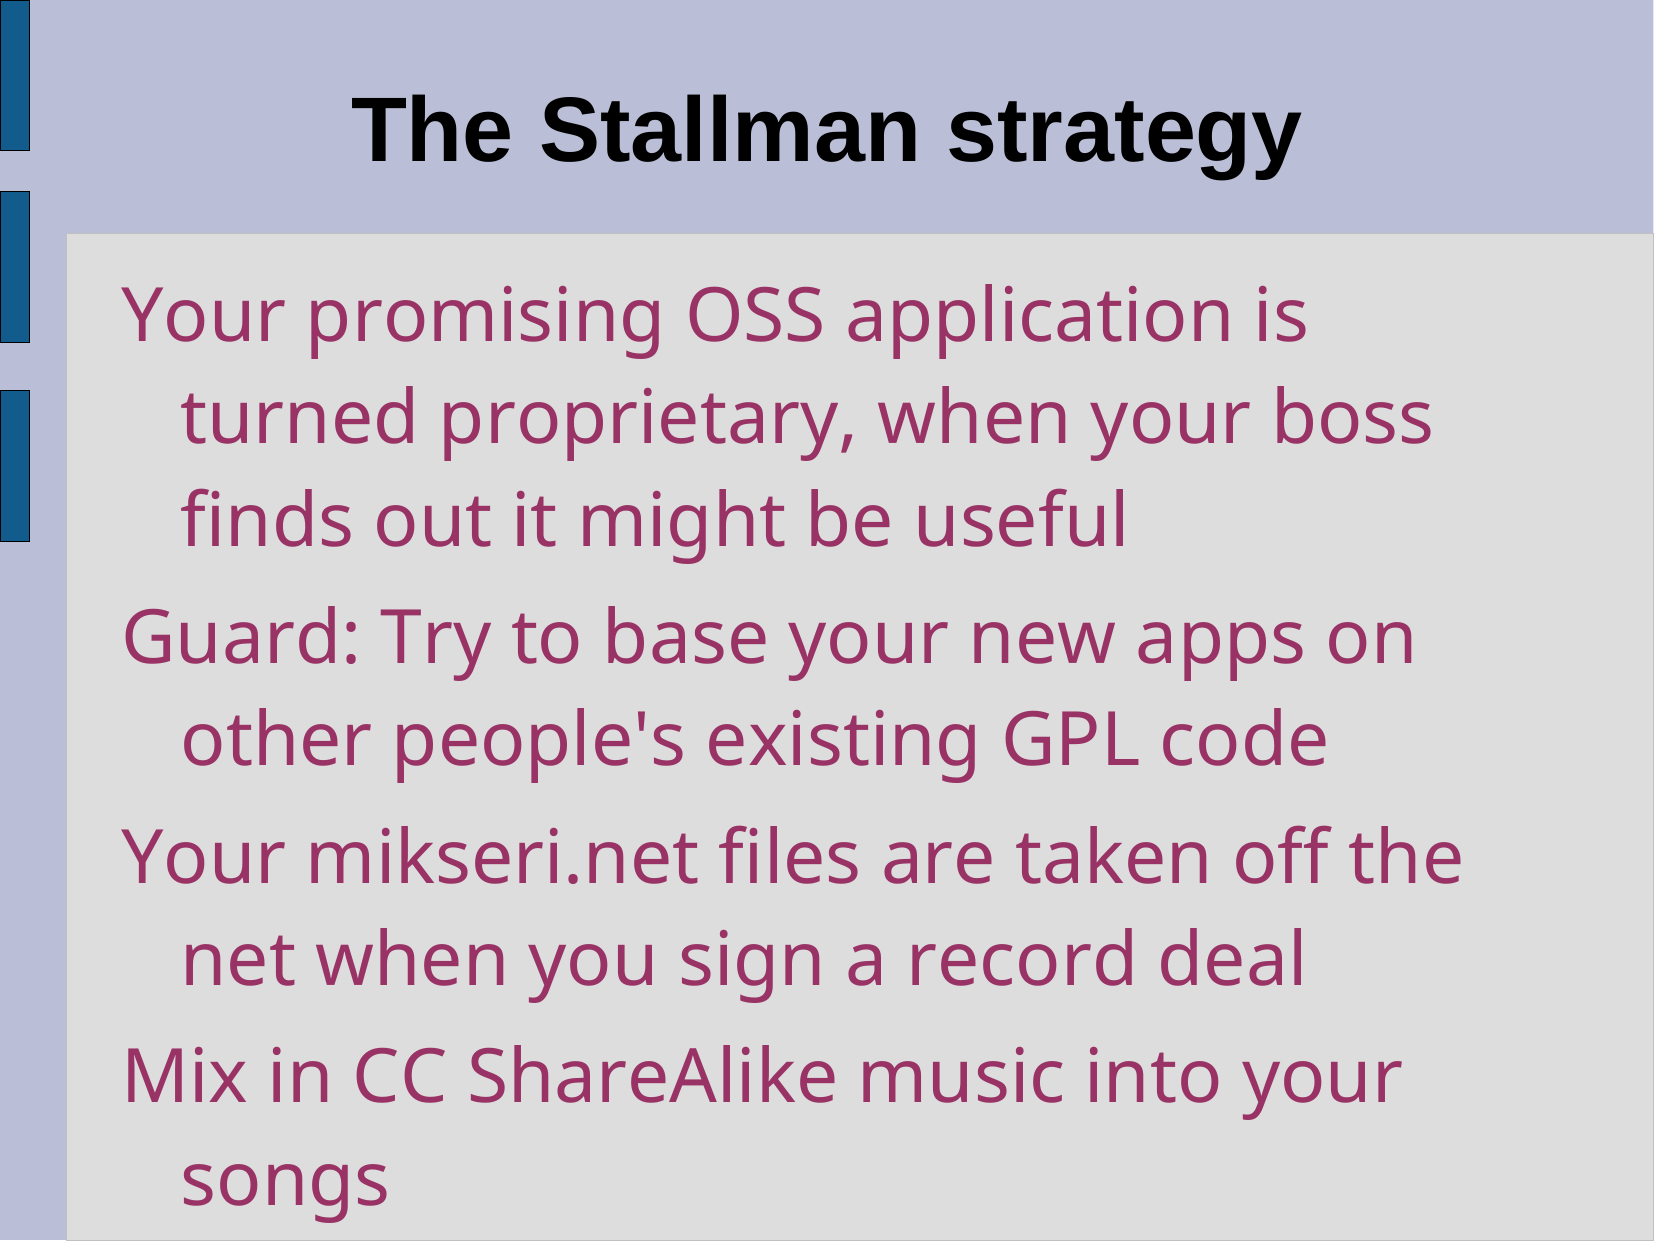

# The Stallman strategy
Your promising OSS application is turned proprietary, when your boss finds out it might be useful
Guard: Try to base your new apps on other people's existing GPL code
Your mikseri.net files are taken off the net when you sign a record deal
Mix in CC ShareAlike music into your songs